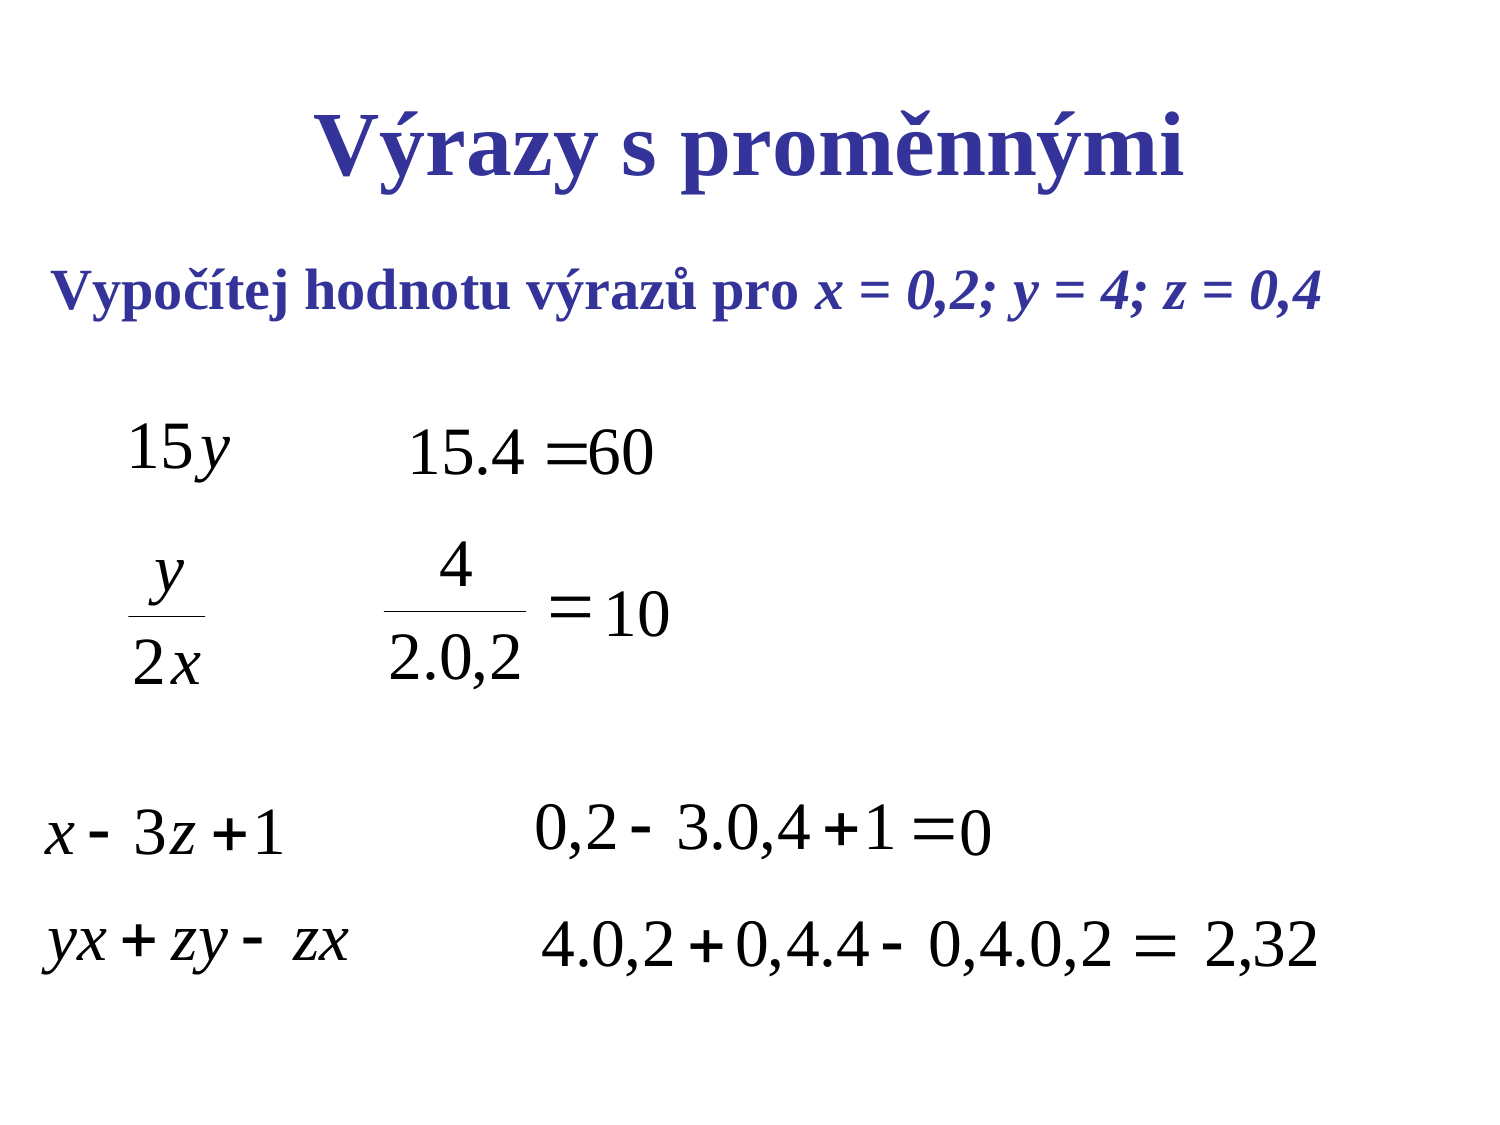

# Výrazy s proměnnými
Vypočítej hodnotu výrazů pro x = 0,2; y = 4; z = 0,4